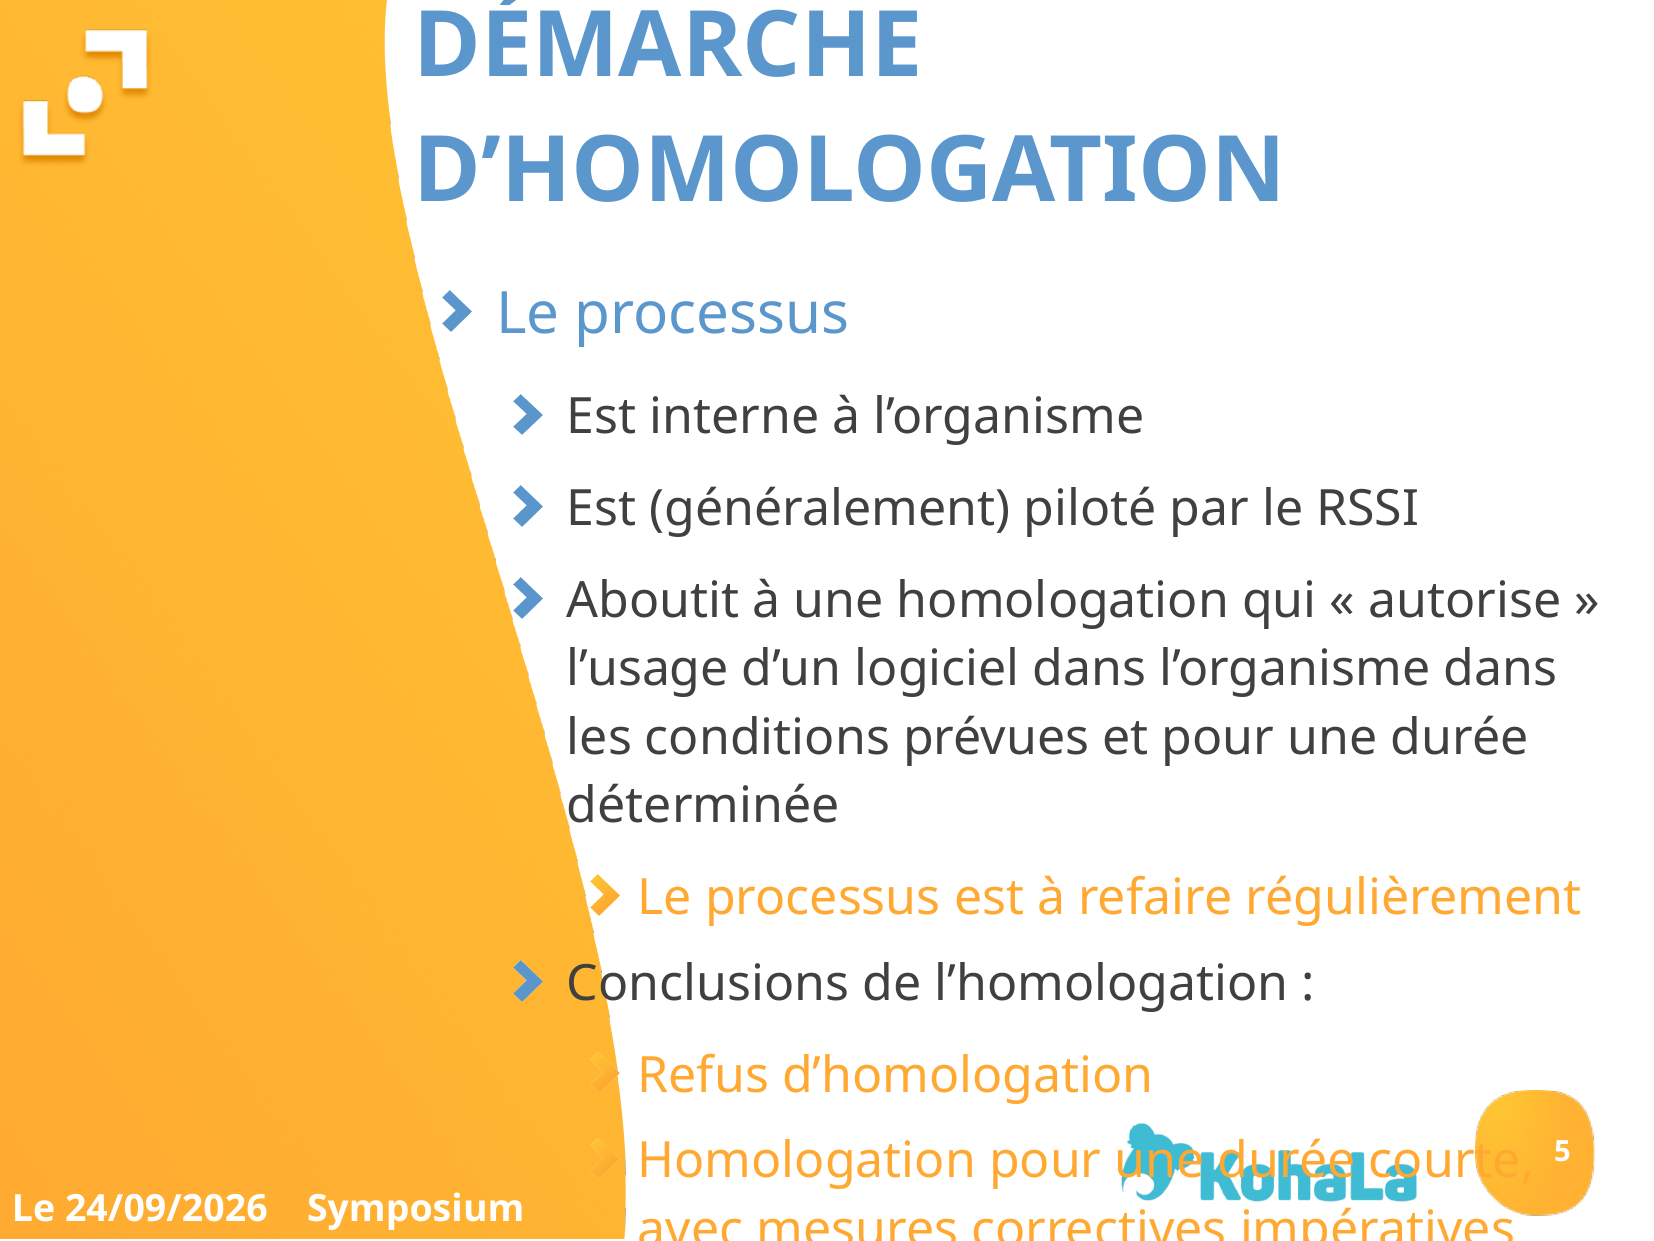

# Démarche d’homologation
Le processus
Est interne à l’organisme
Est (généralement) piloté par le RSSI
Aboutit à une homologation qui « autorise » l’usage d’un logiciel dans l’organisme dans les conditions prévues et pour une durée déterminée
Le processus est à refaire régulièrement
Conclusions de l’homologation :
Refus d’homologation
Homologation pour une durée courte, avec mesures correctives impératives
Homologation pour une durée longue
5